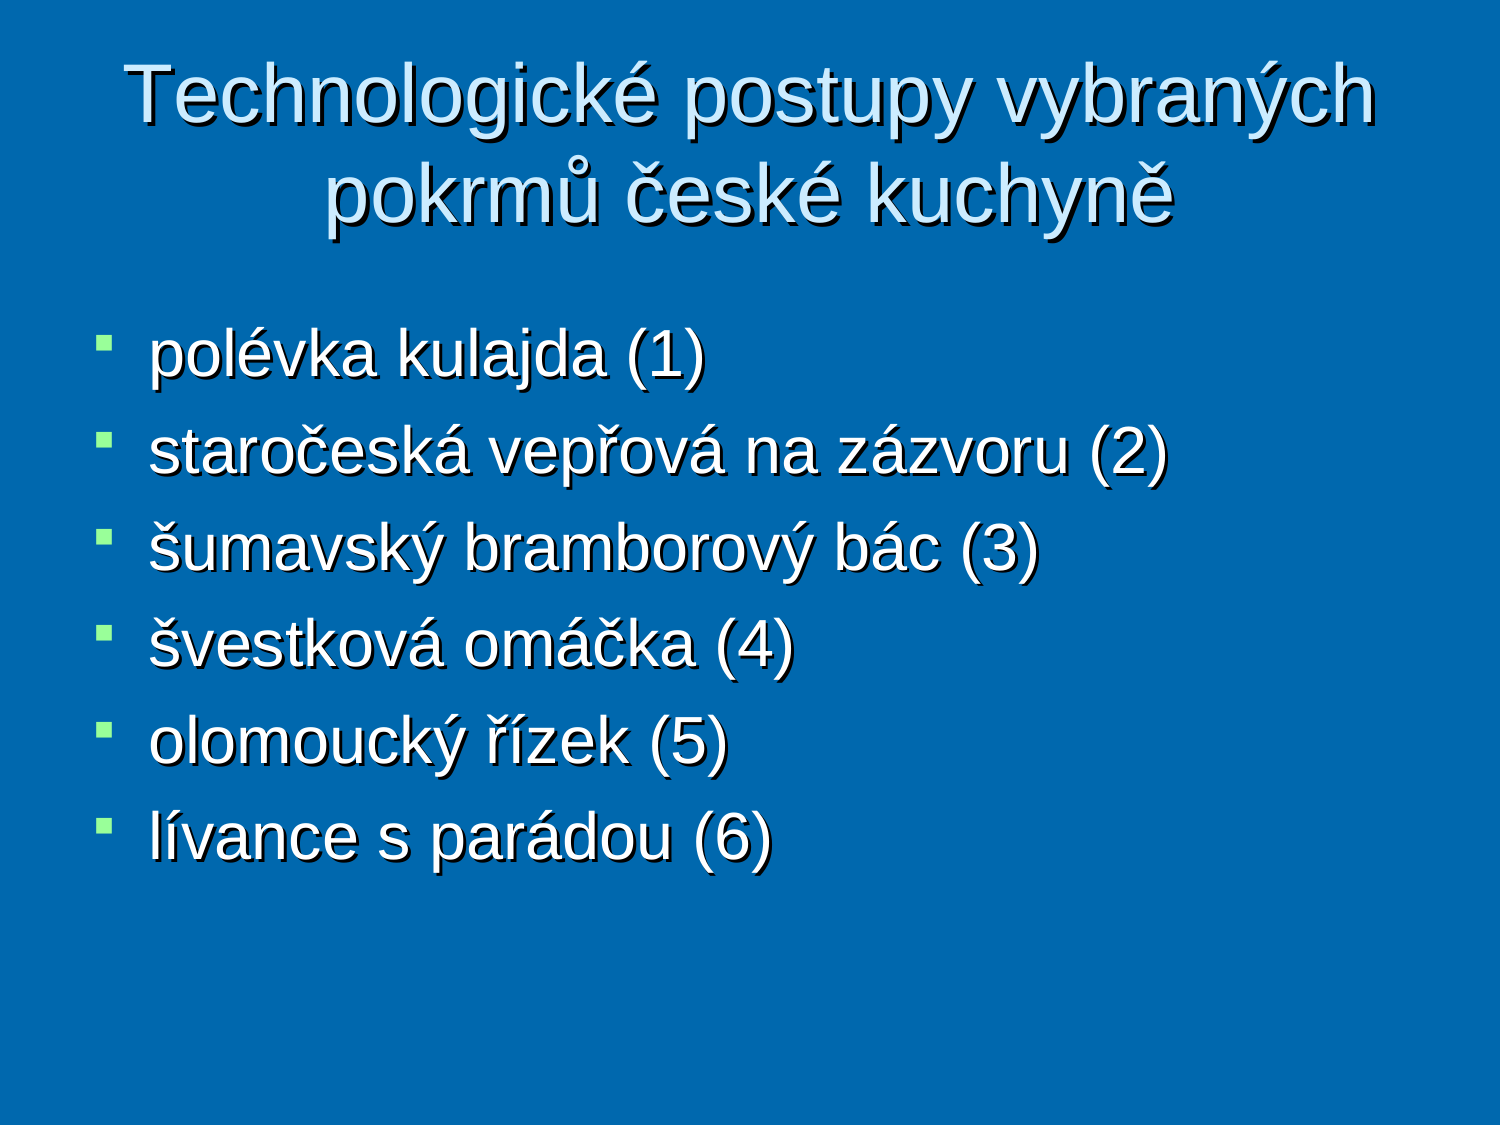

# Technologické postupy vybraných pokrmů české kuchyně
polévka kulajda (1)
staročeská vepřová na zázvoru (2)
šumavský bramborový bác (3)
švestková omáčka (4)
olomoucký řízek (5)
lívance s parádou (6)